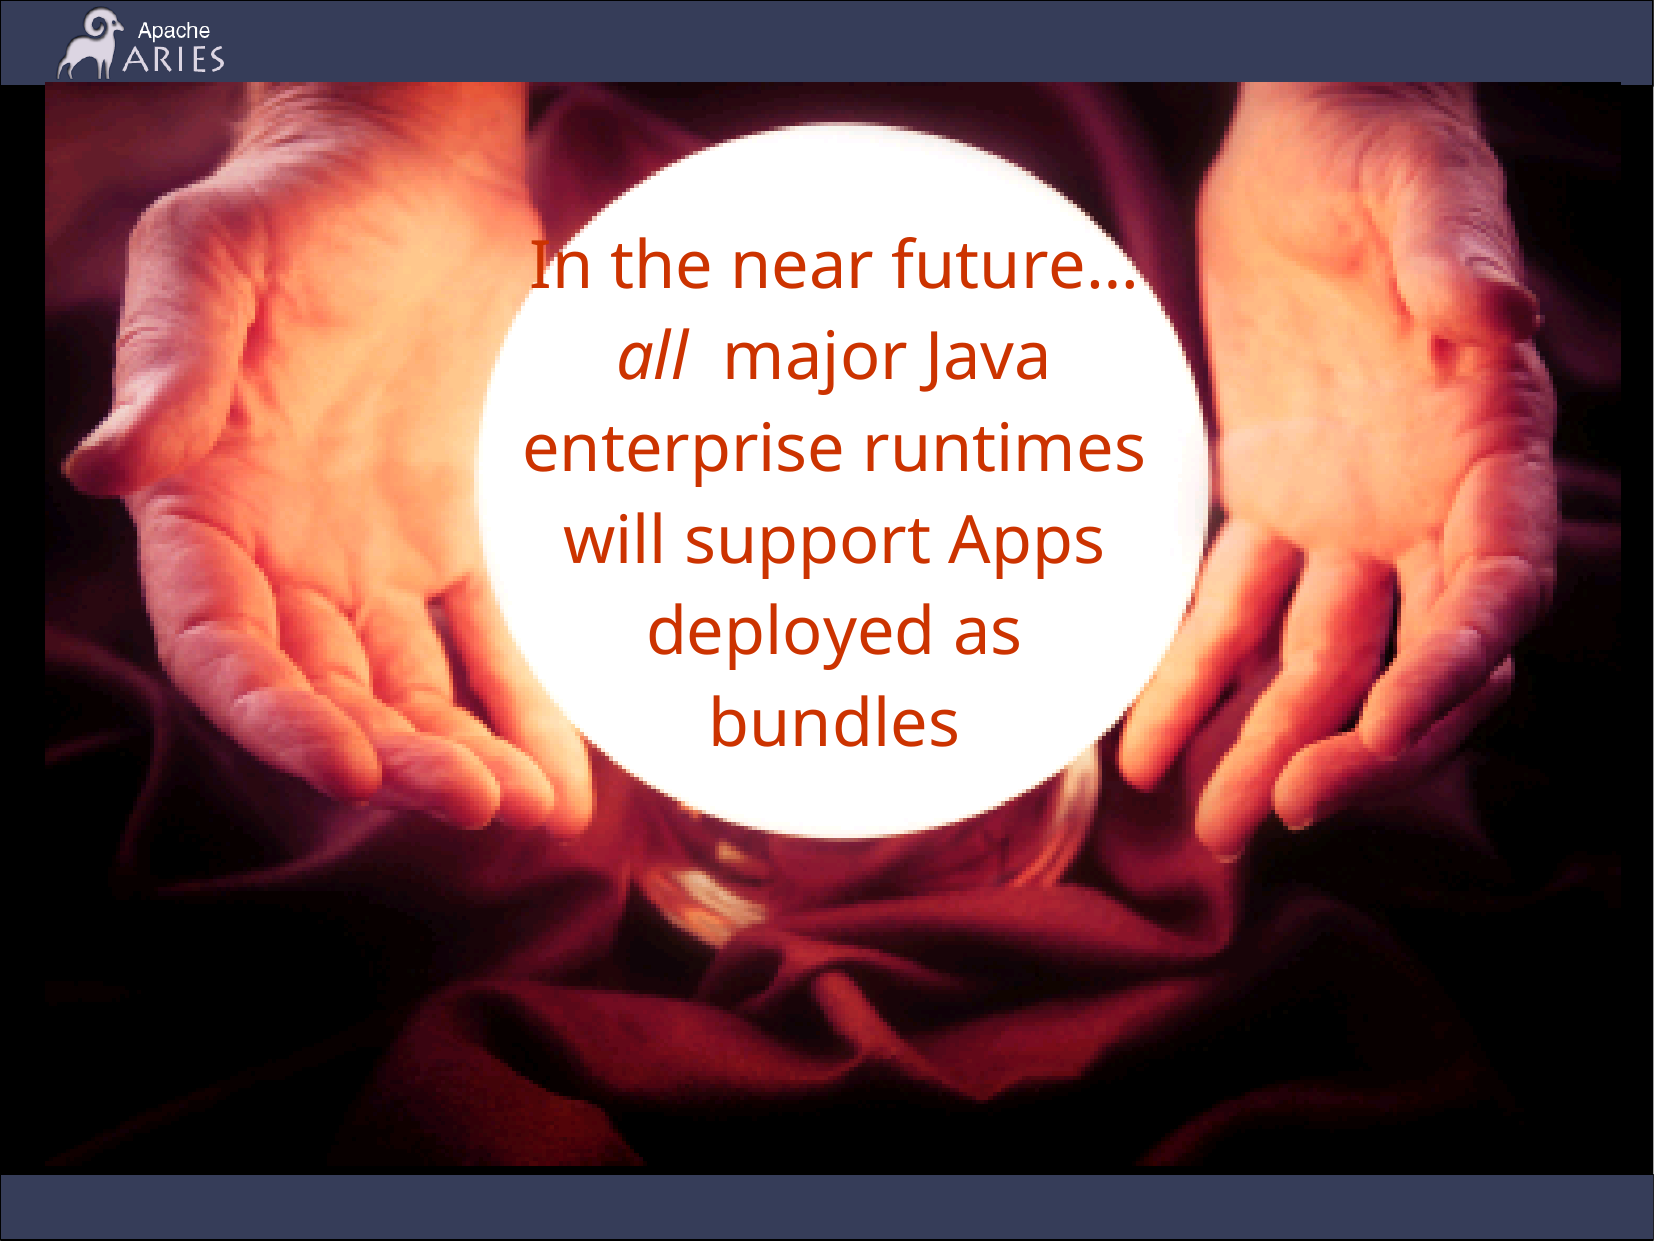

In the near future…
all major Java enterprise runtimes will support Apps deployed as bundles
42